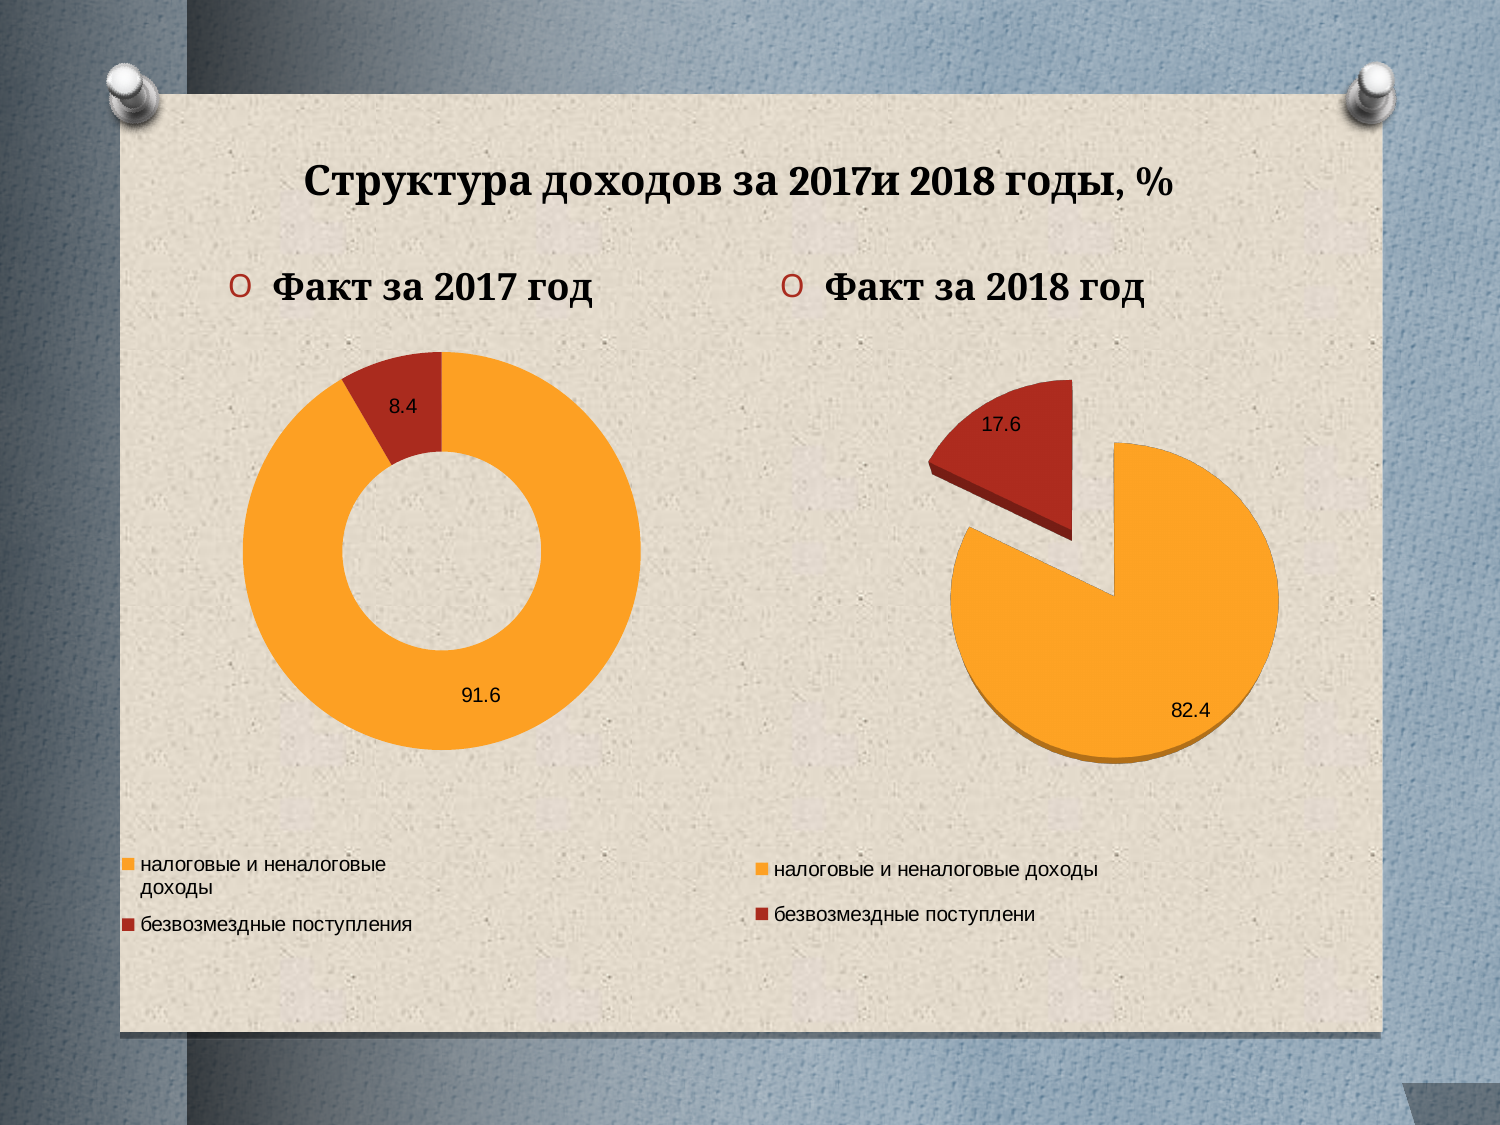

Структура доходов за 2017и 2018 годы, %
### Chart
| Category | Продажи |
|---|---|
| налоговые и неналоговые доходы | 91.6 |
| безвозмездные поступления | 8.4 |
[unsupported chart]
Факт за 2017 год
Факт за 2018 год